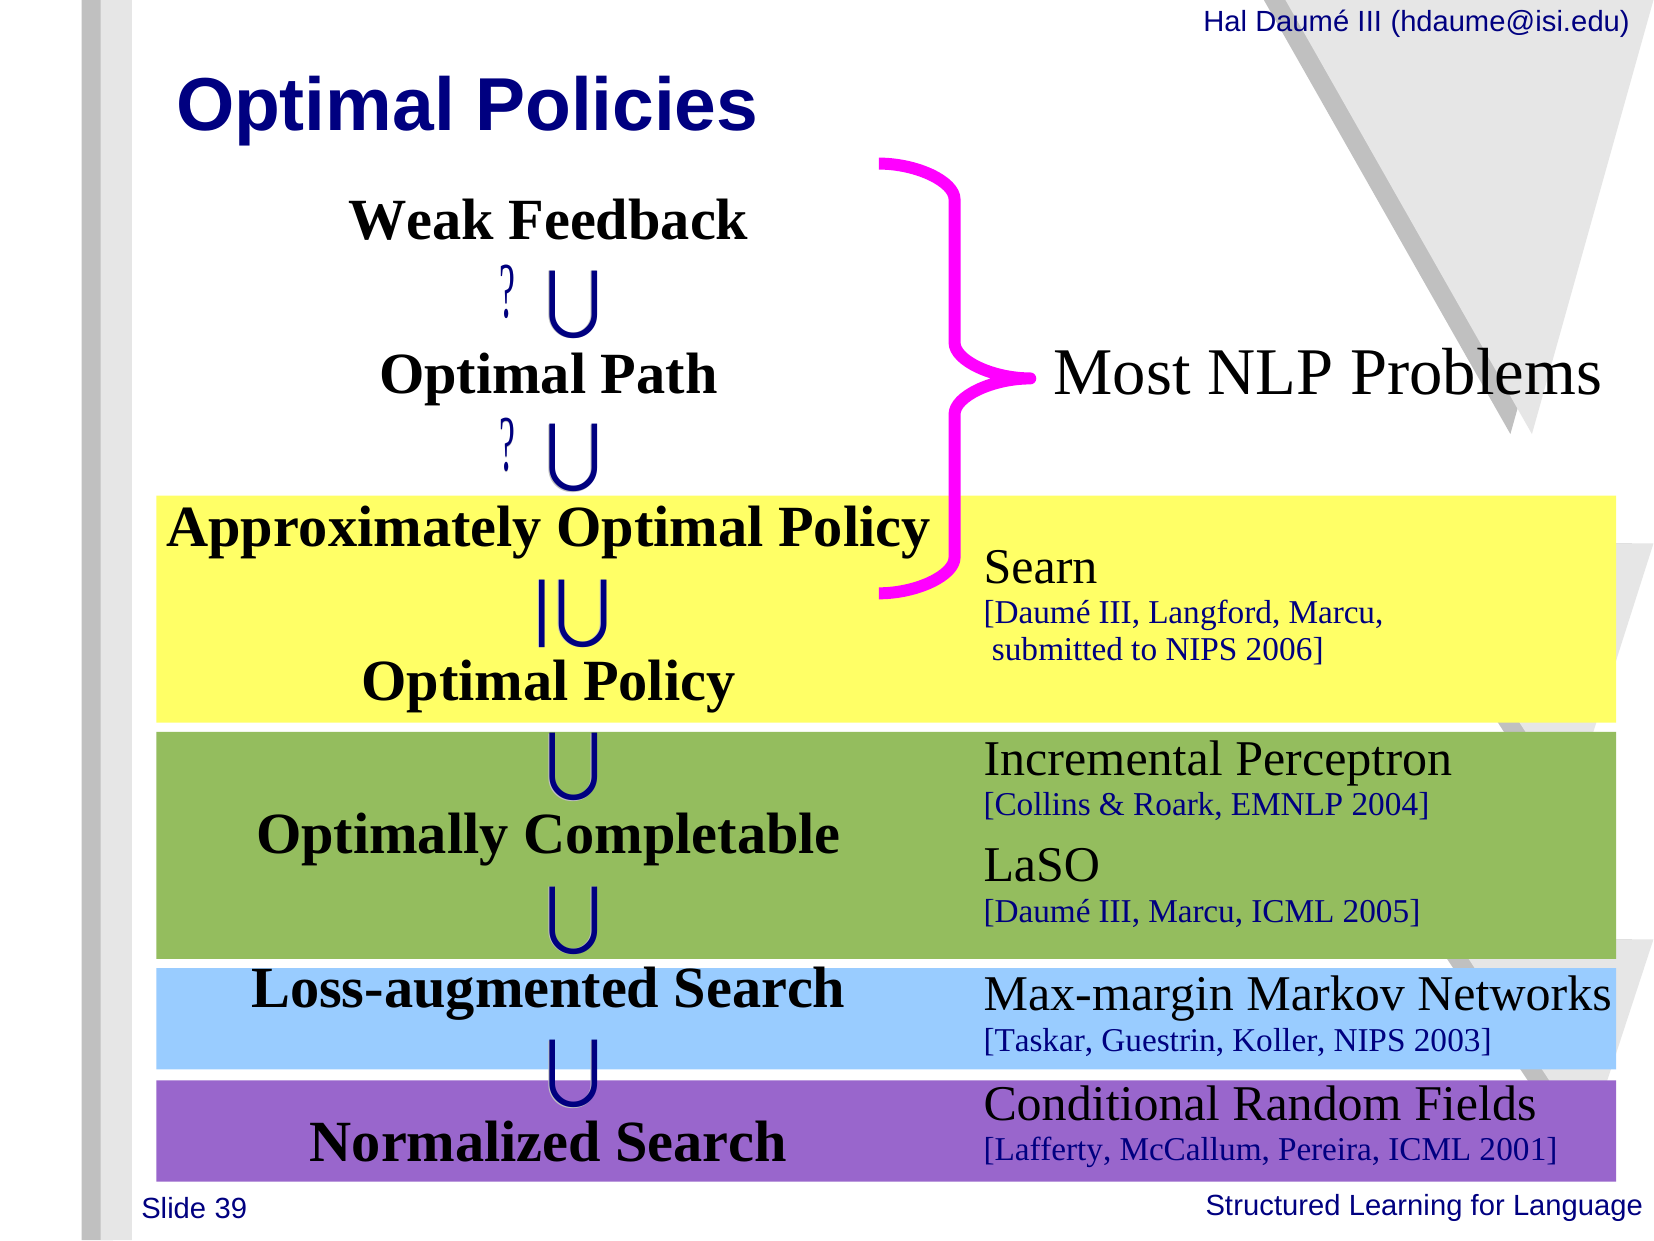

# Optimal Policies
Weak Feedback
Optimal Path
Approximately Optimal Policy
Optimal Policy
Optimally Completable
Loss-augmented Search
Normalized Search
⊃
?
⊃
?
⊇
⊃
⊃
⊃
Most NLP Problems
Searn
[Daumé III, Langford, Marcu,
 submitted to NIPS 2006]
Incremental Perceptron
[Collins & Roark, EMNLP 2004]
LaSO
[Daumé III, Marcu, ICML 2005]
Max-margin Markov Networks
[Taskar, Guestrin, Koller, NIPS 2003]
Conditional Random Fields
[Lafferty, McCallum, Pereira, ICML 2001]